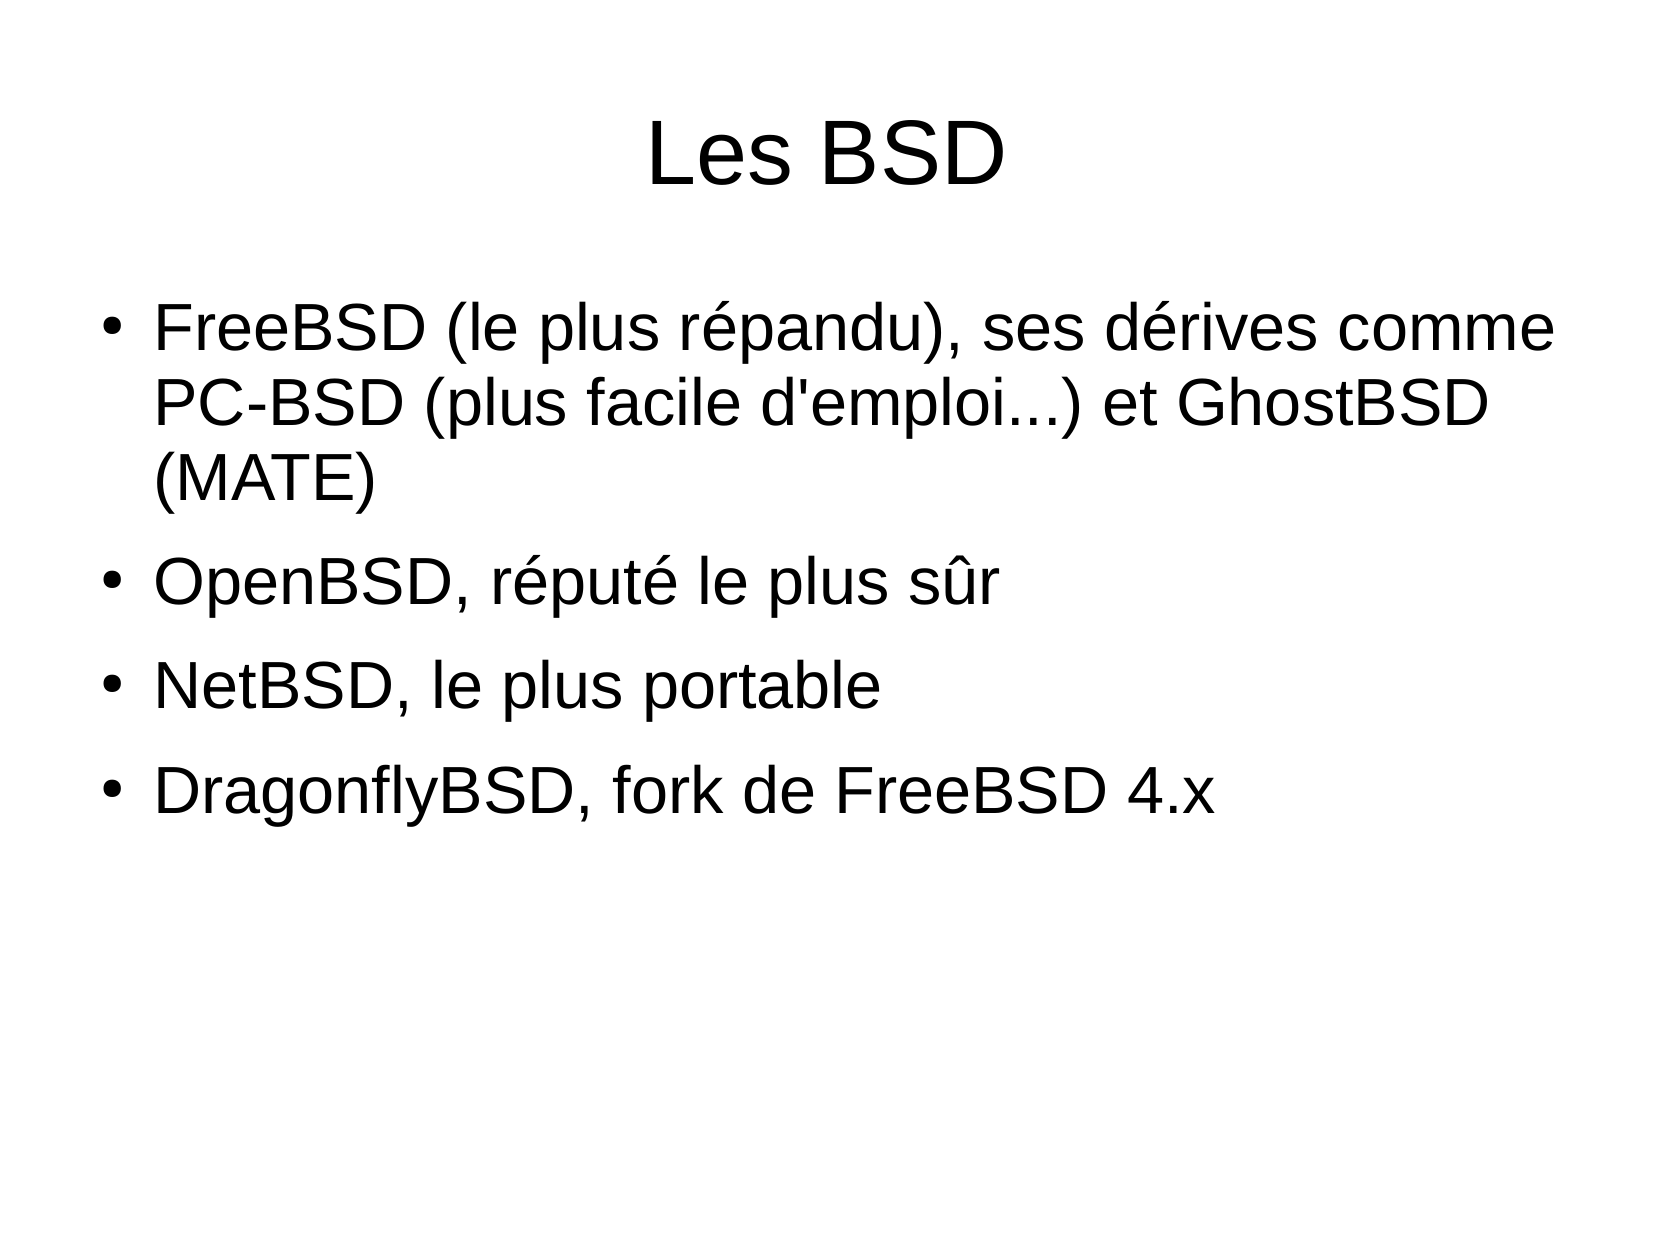

# Les BSD
FreeBSD (le plus répandu), ses dérives comme PC-BSD (plus facile d'emploi...) et GhostBSD (MATE)
OpenBSD, réputé le plus sûr
NetBSD, le plus portable
DragonflyBSD, fork de FreeBSD 4.x